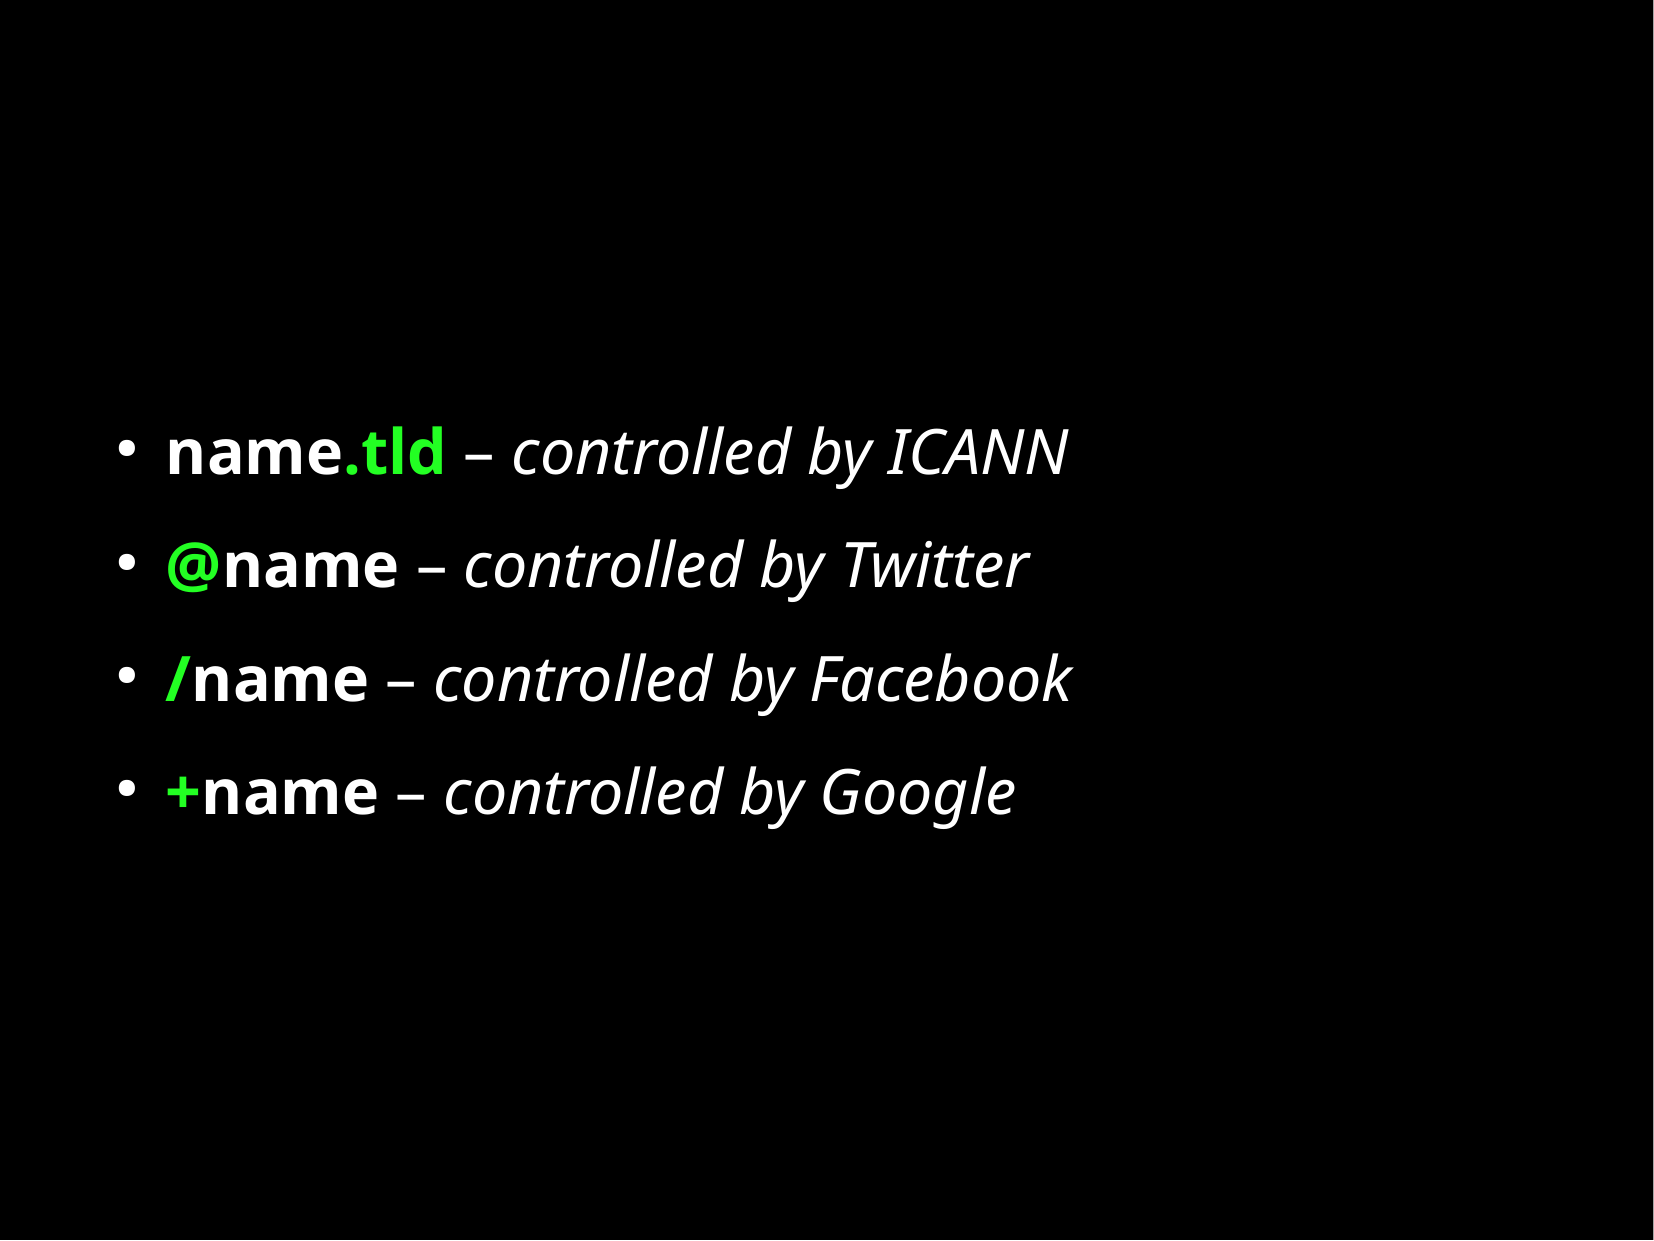

# name.tld – controlled by ICANN
@name – controlled by Twitter
/name – controlled by Facebook
+name – controlled by Google